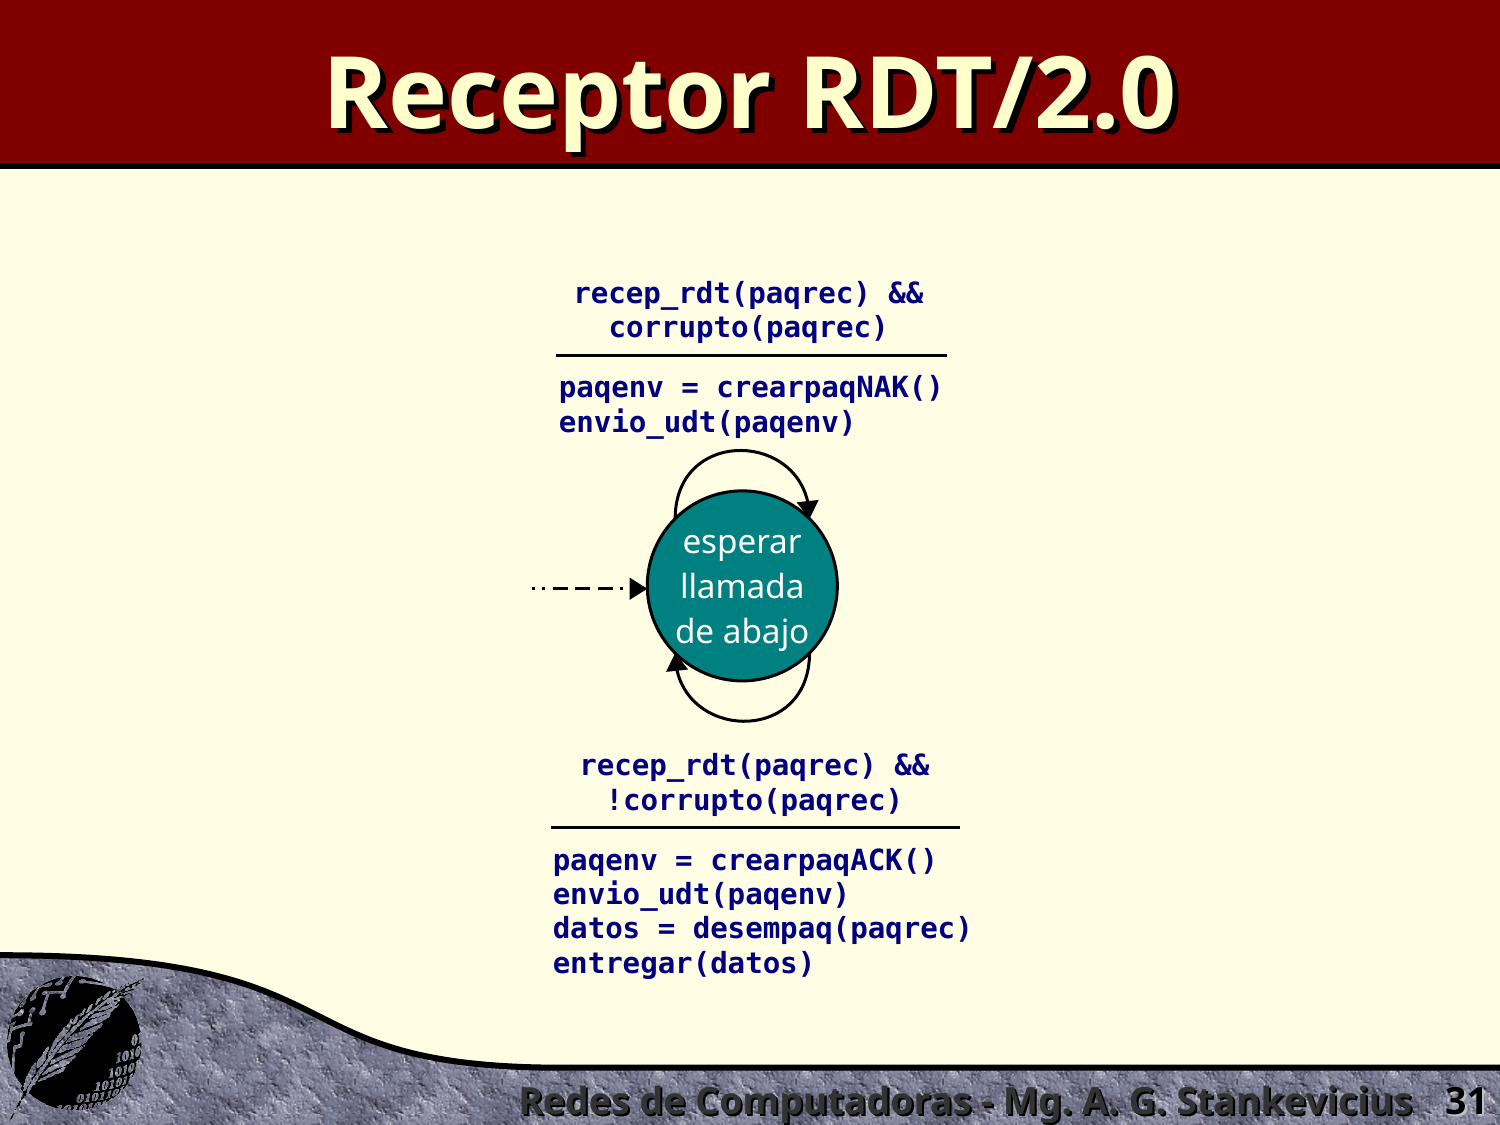

# Receptor RDT/2.0
recep_rdt(paqrec) &&
corrupto(paqrec)
paqenv = crearpaqNAK()
envio_udt(paqenv)
esperar
llamada
de abajo
recep_rdt(paqrec) &&
!corrupto(paqrec)
paqenv = crearpaqACK()
envio_udt(paqenv)
datos = desempaq(paqrec)
entregar(datos)
31